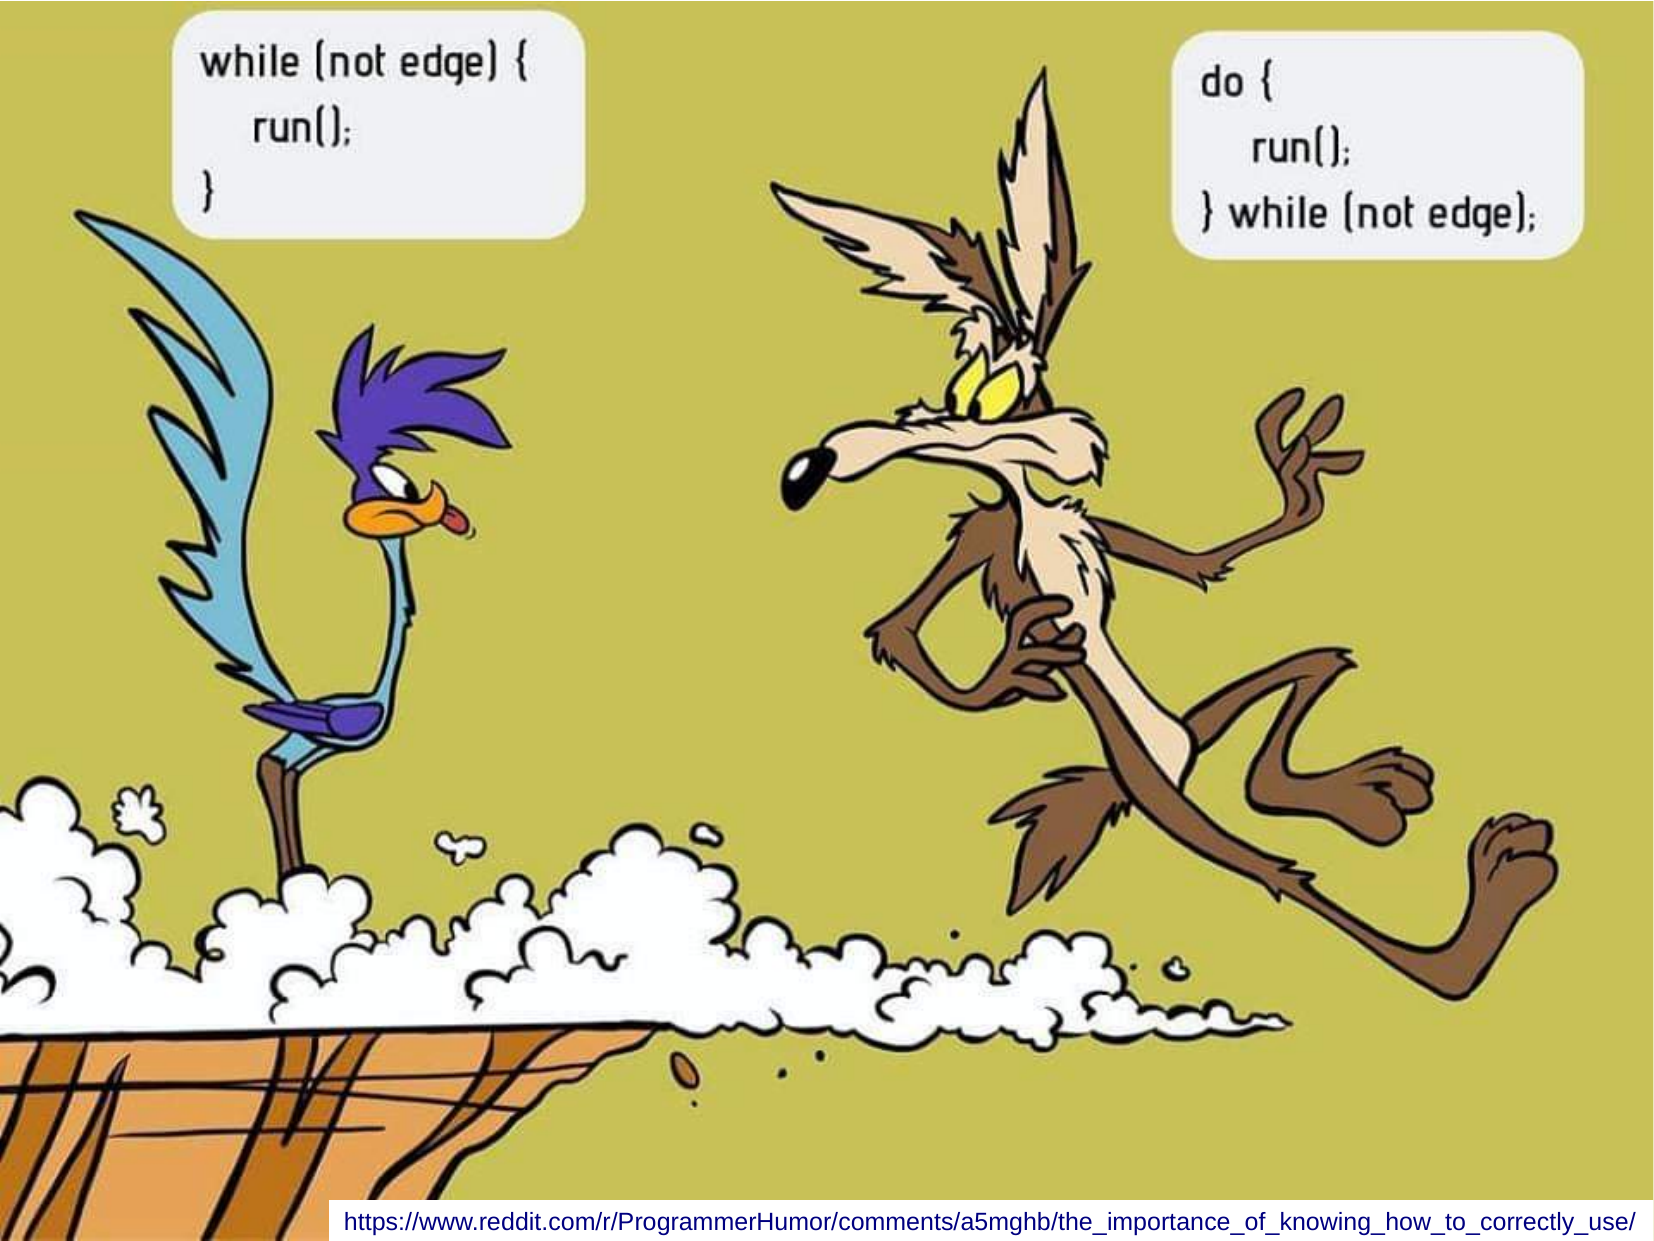

Linguaggio C: strutture di controllo
26
https://www.reddit.com/r/ProgrammerHumor/comments/a5mghb/the_importance_of_knowing_how_to_correctly_use/